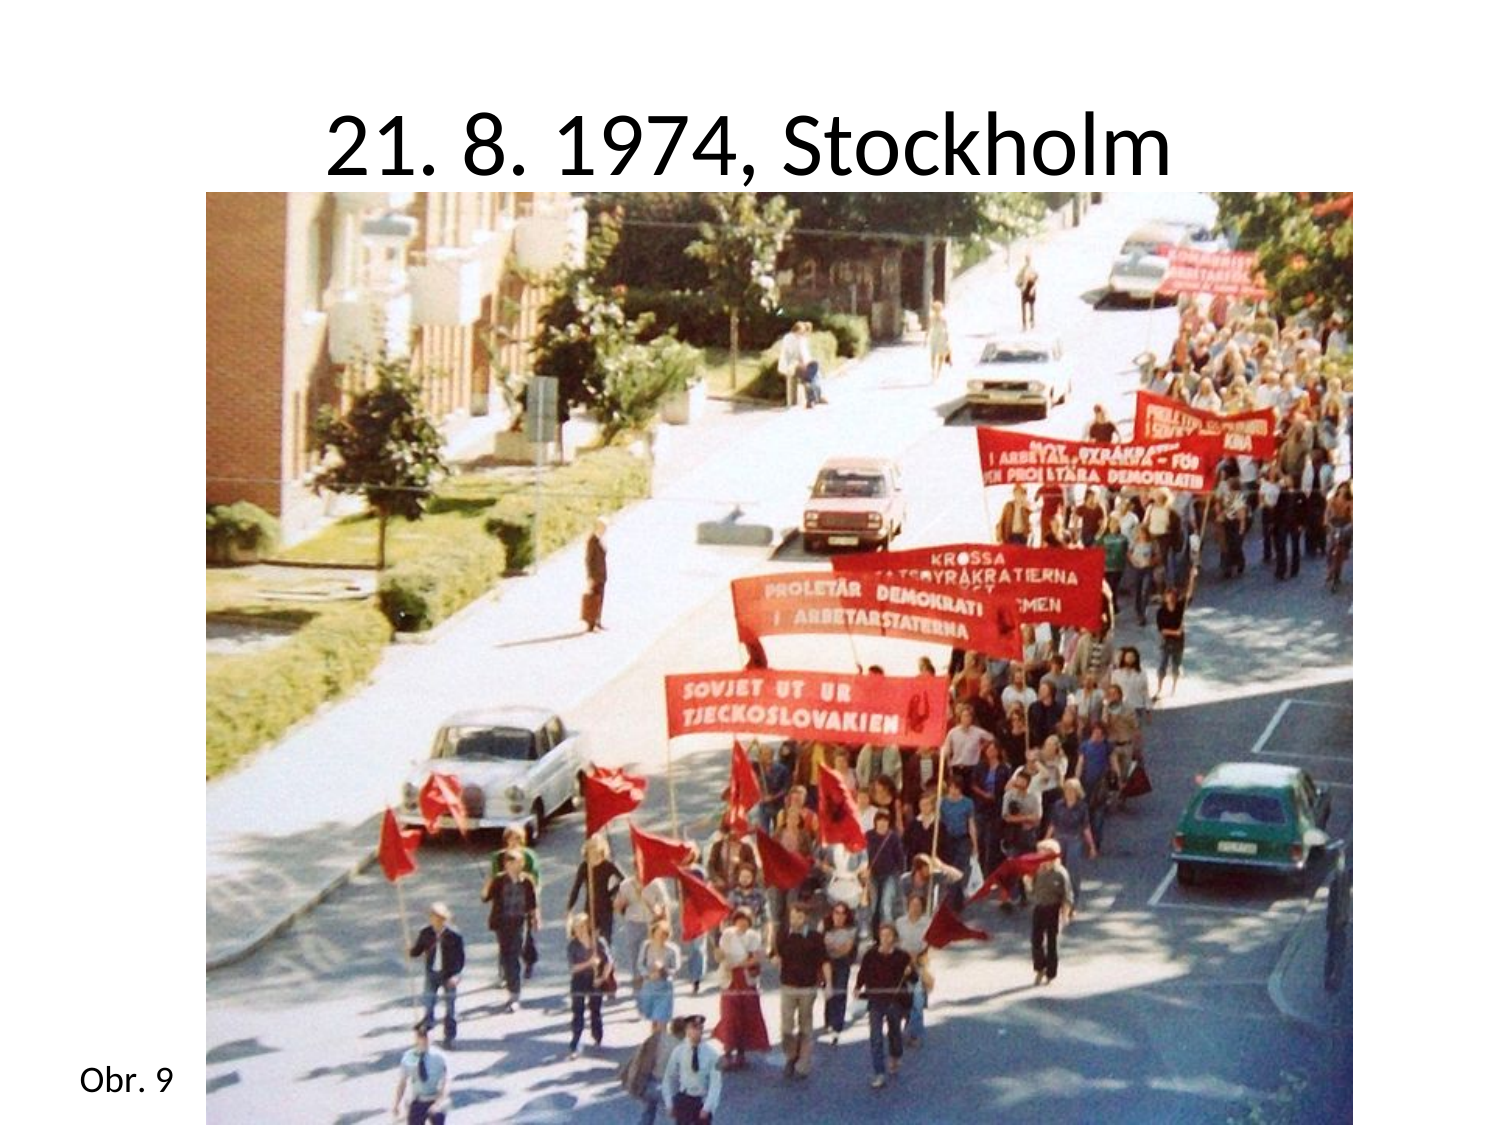

# 21. 8. 1974, Stockholm
Obr. 9